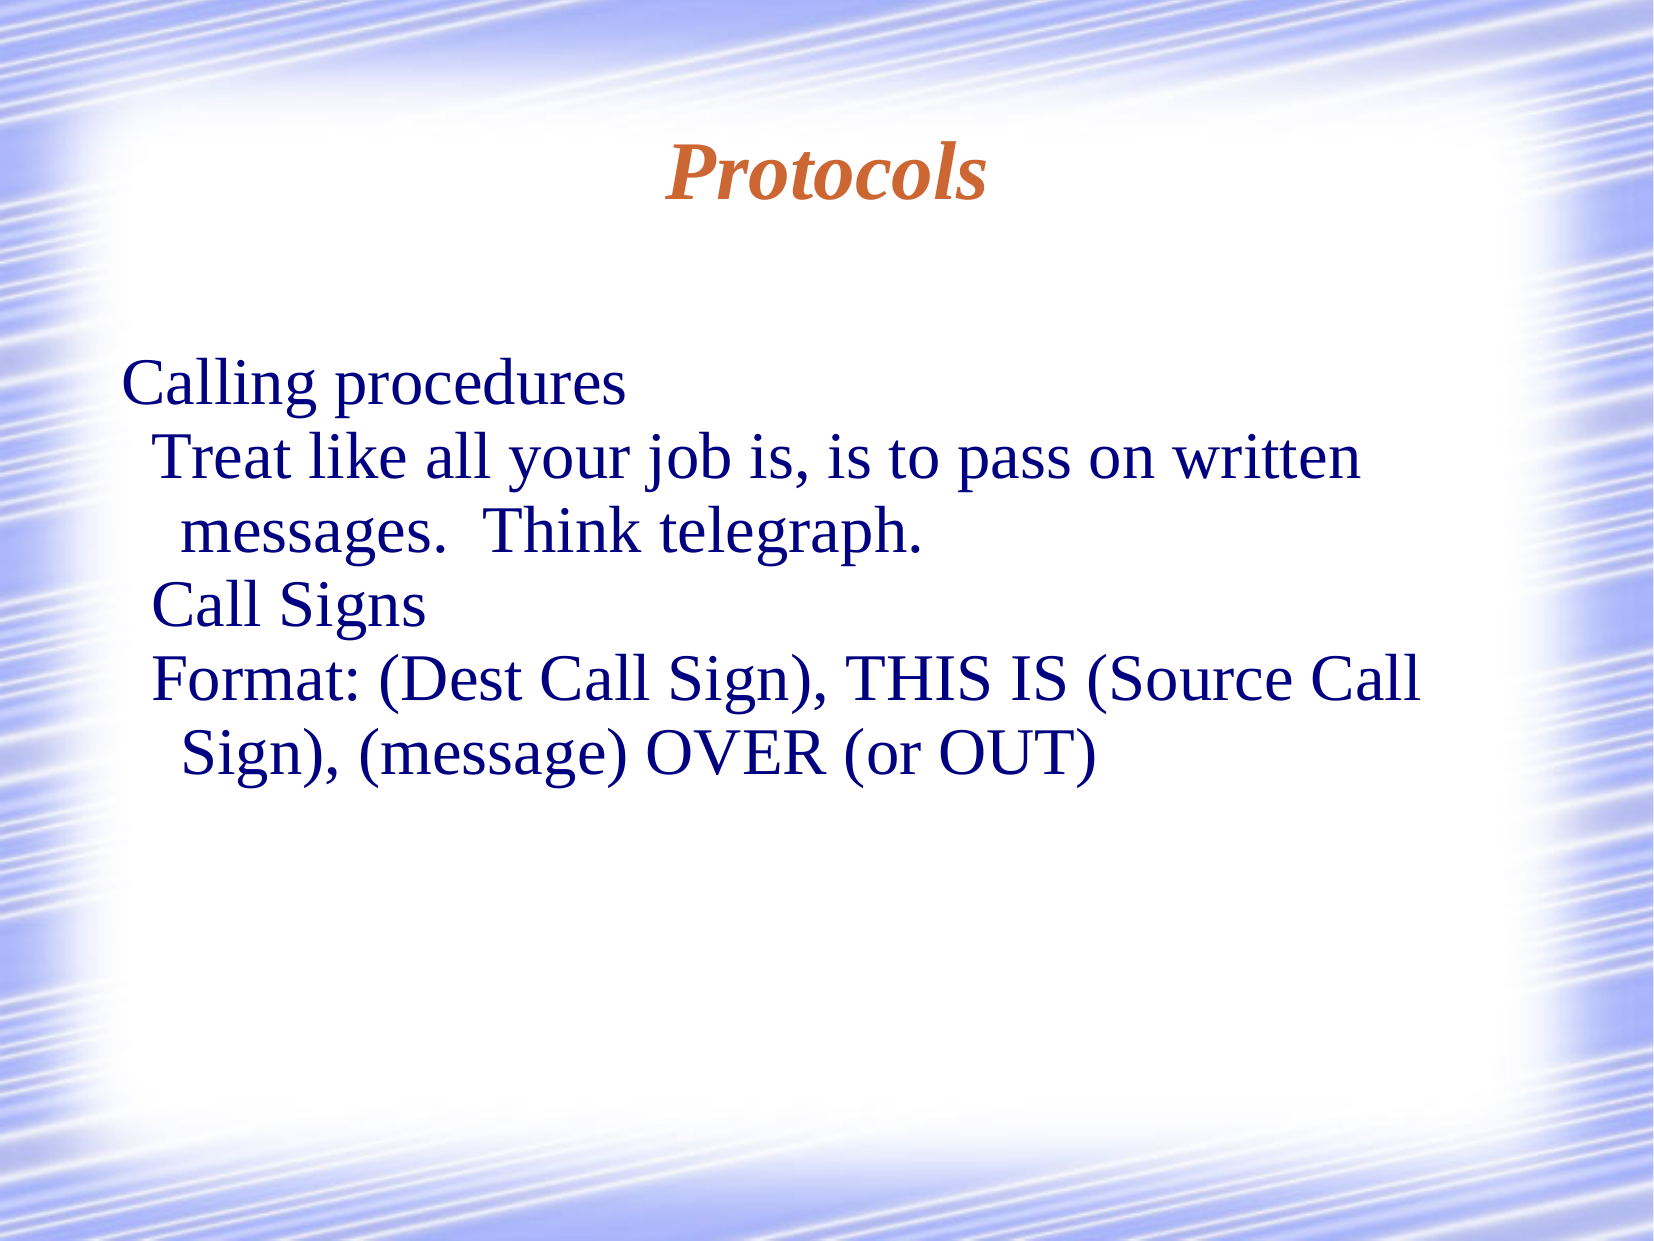

# Protocols
Calling procedures
Treat like all your job is, is to pass on written messages. Think telegraph.
Call Signs
Format: (Dest Call Sign), THIS IS (Source Call Sign), (message) OVER (or OUT)